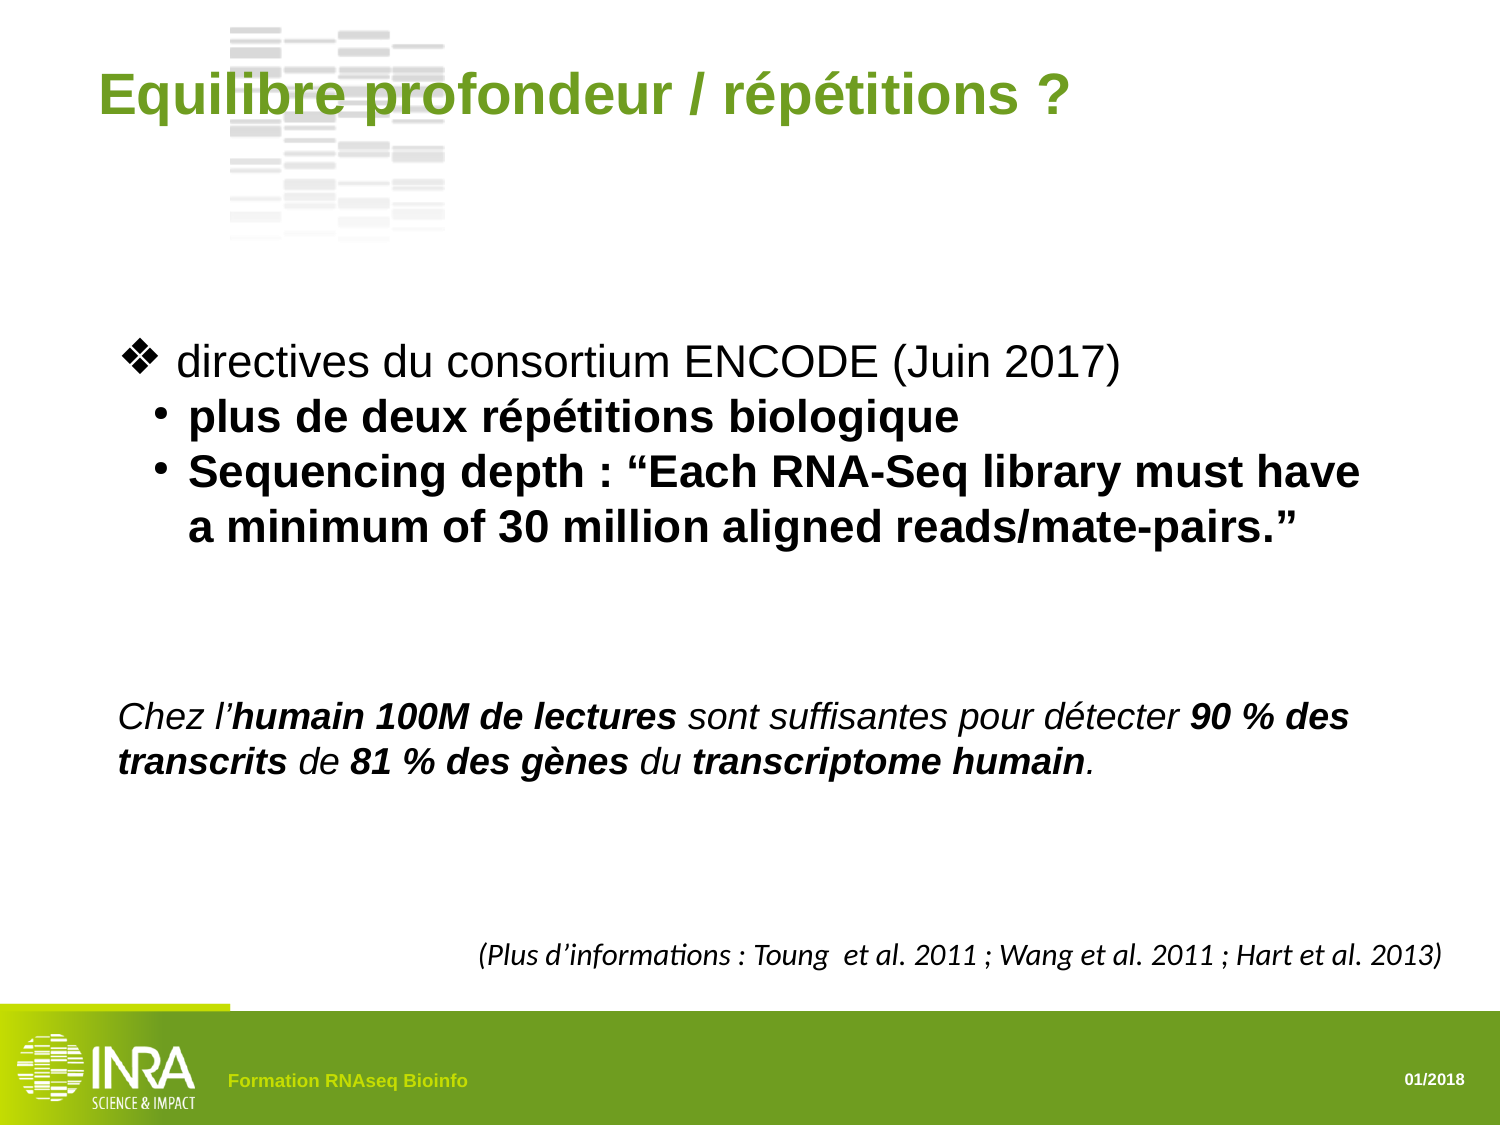

Equilibre profondeur / répétitions ?
 directives du consortium ENCODE (Juin 2017)
plus de deux répétitions biologique
Sequencing depth : “Each RNA-Seq library must have
a minimum of 30 million aligned reads/mate-pairs.”
Chez l’humain 100M de lectures sont suffisantes pour détecter 90 % des transcrits de 81 % des gènes du transcriptome humain.
(Plus d’informations : Toung et al. 2011 ; Wang et al. 2011 ; Hart et al. 2013)